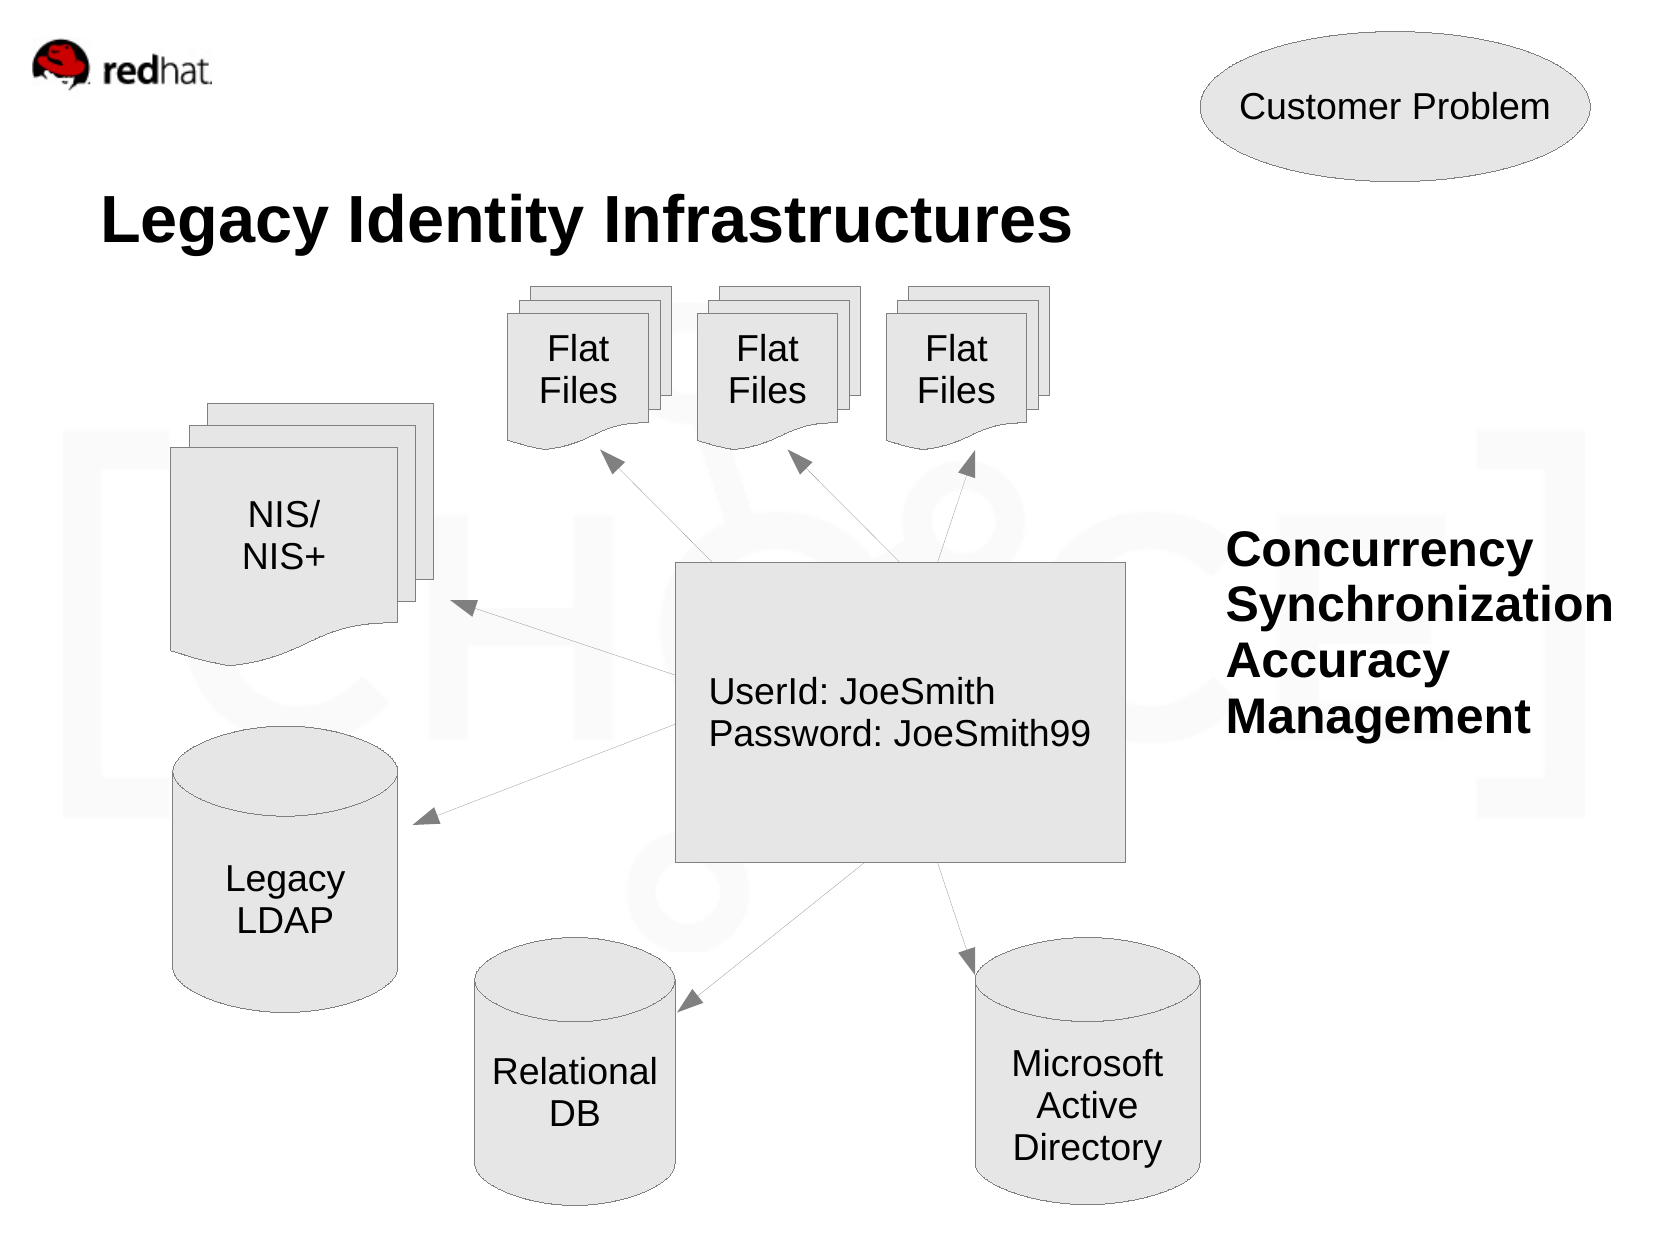

Customer Problem
# Legacy Identity Infrastructures
Flat
Files
Flat
Files
Flat
Files
NIS/
NIS+
Concurrency
Synchronization
Accuracy
Management
UserId: JoeSmith
Password: JoeSmith99
Legacy
LDAP
Relational
DB
Microsoft
Active
Directory